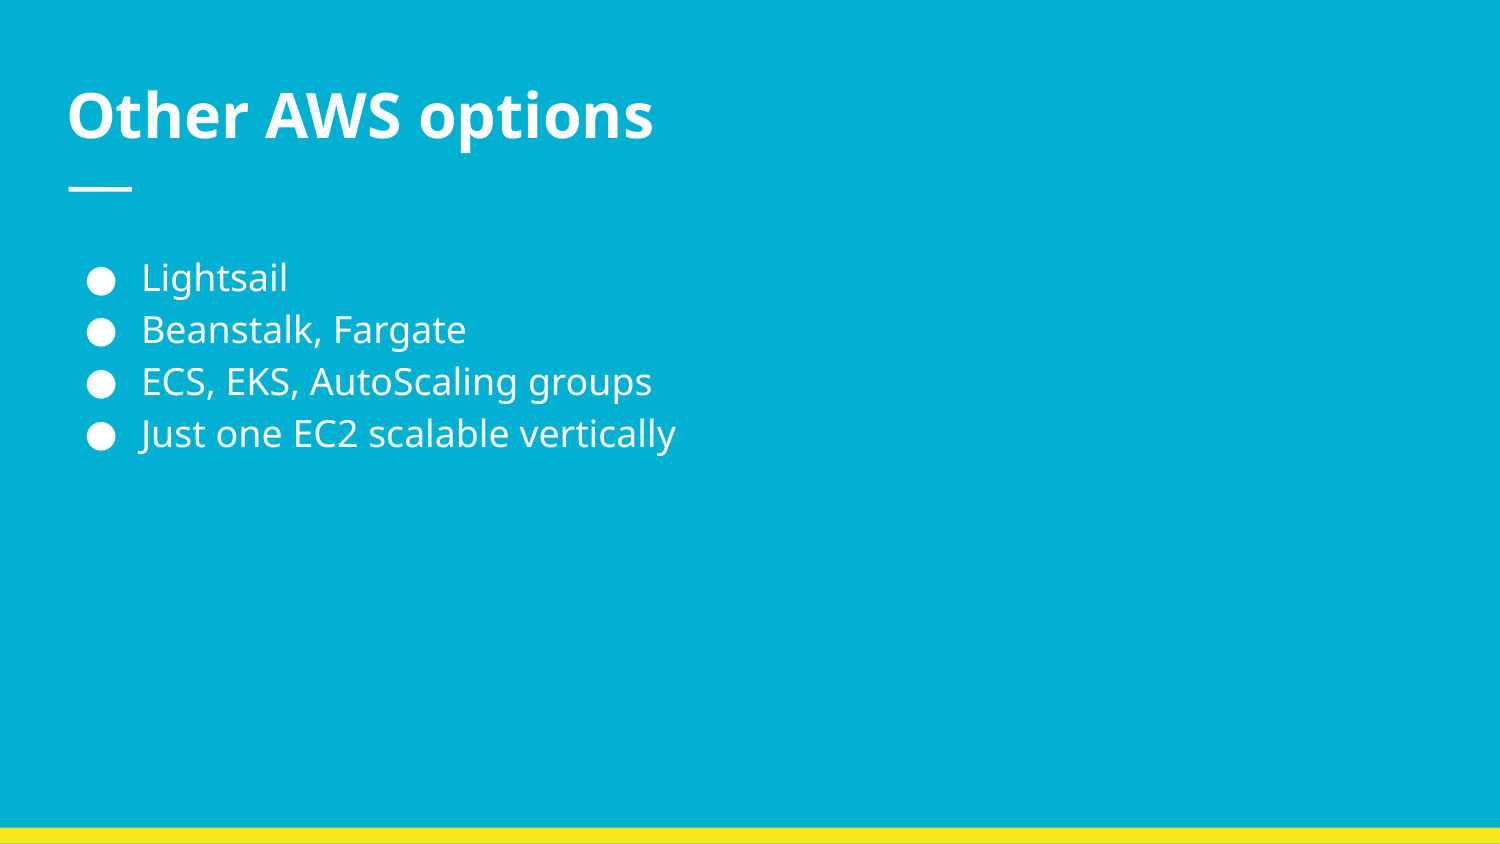

# Other AWS options
Lightsail
Beanstalk, Fargate
ECS, EKS, AutoScaling groups
Just one EC2 scalable vertically